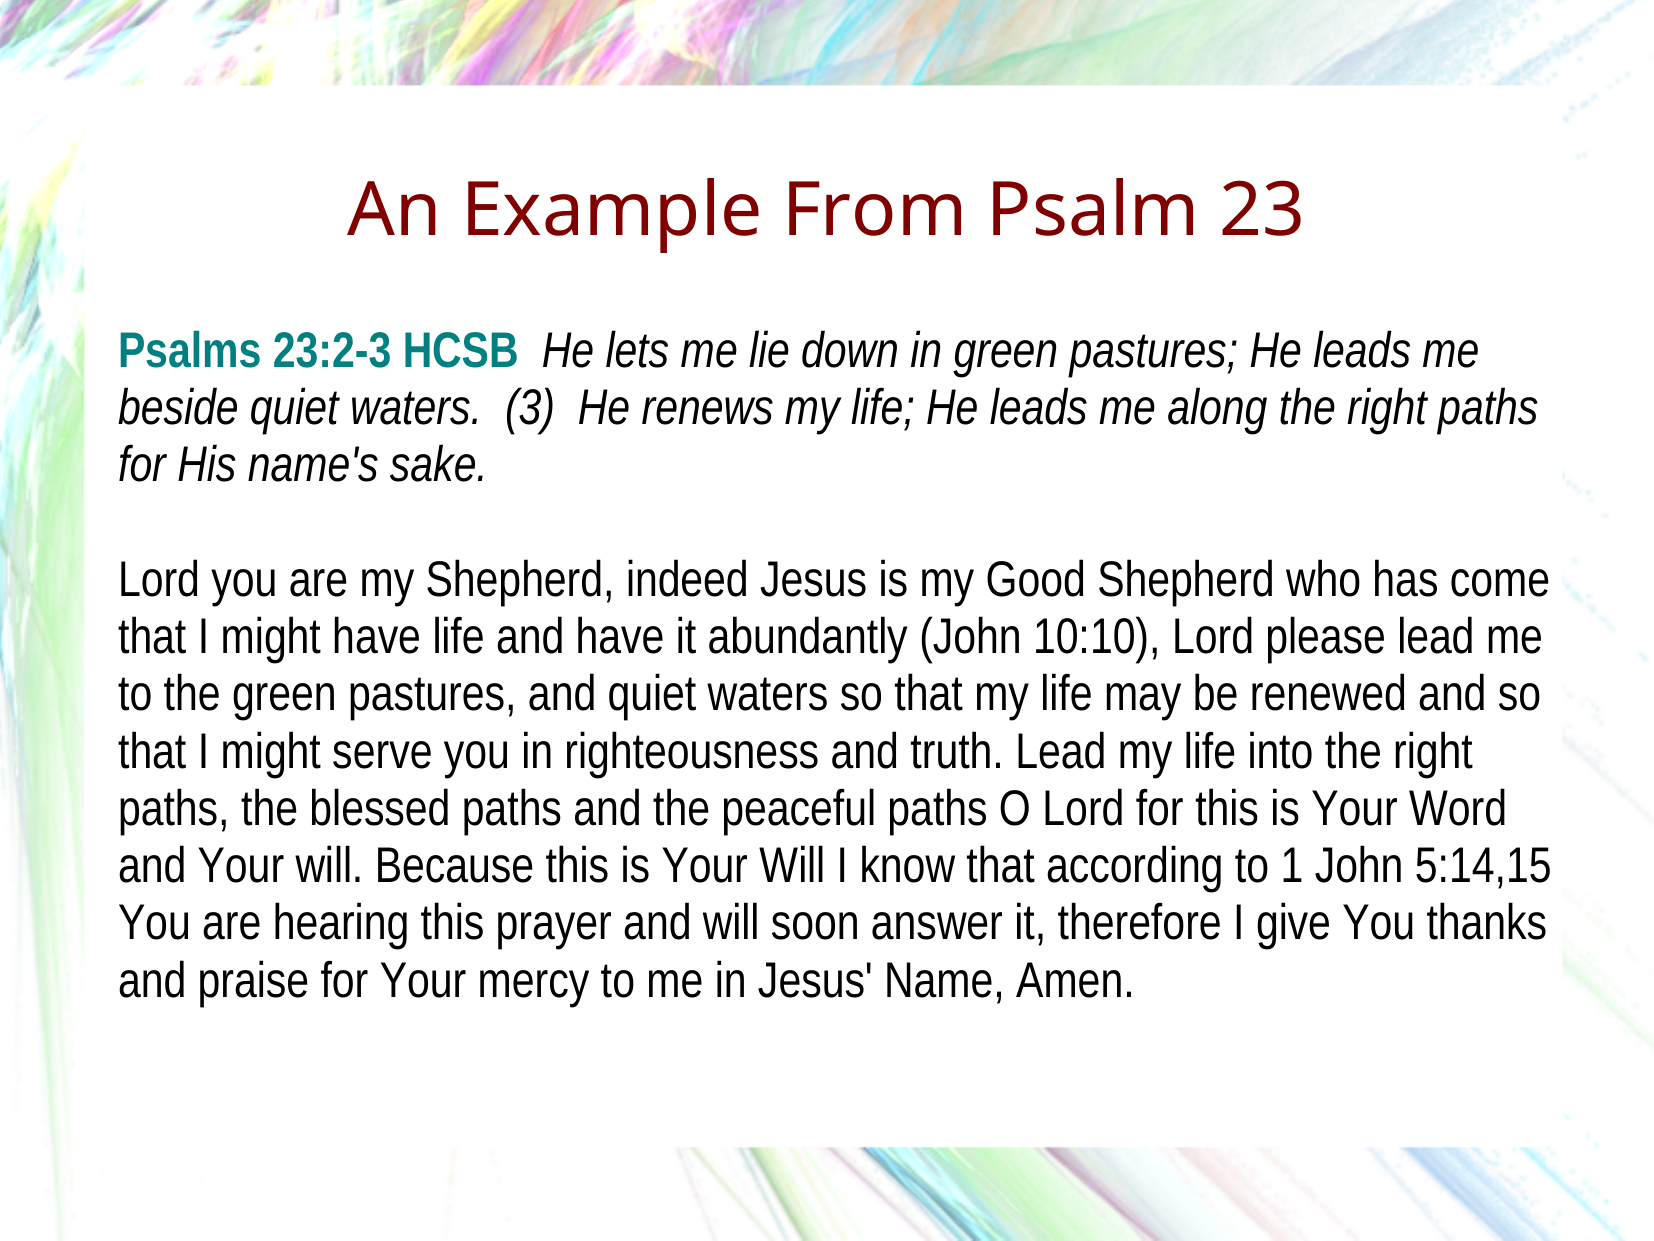

# An Example From Psalm 23
Psalms 23:2-3 HCSB He lets me lie down in green pastures; He leads me beside quiet waters. (3) He renews my life; He leads me along the right paths for His name's sake.
Lord you are my Shepherd, indeed Jesus is my Good Shepherd who has come that I might have life and have it abundantly (John 10:10), Lord please lead me to the green pastures, and quiet waters so that my life may be renewed and so that I might serve you in righteousness and truth. Lead my life into the right paths, the blessed paths and the peaceful paths O Lord for this is Your Word and Your will. Because this is Your Will I know that according to 1 John 5:14,15 You are hearing this prayer and will soon answer it, therefore I give You thanks and praise for Your mercy to me in Jesus' Name, Amen.